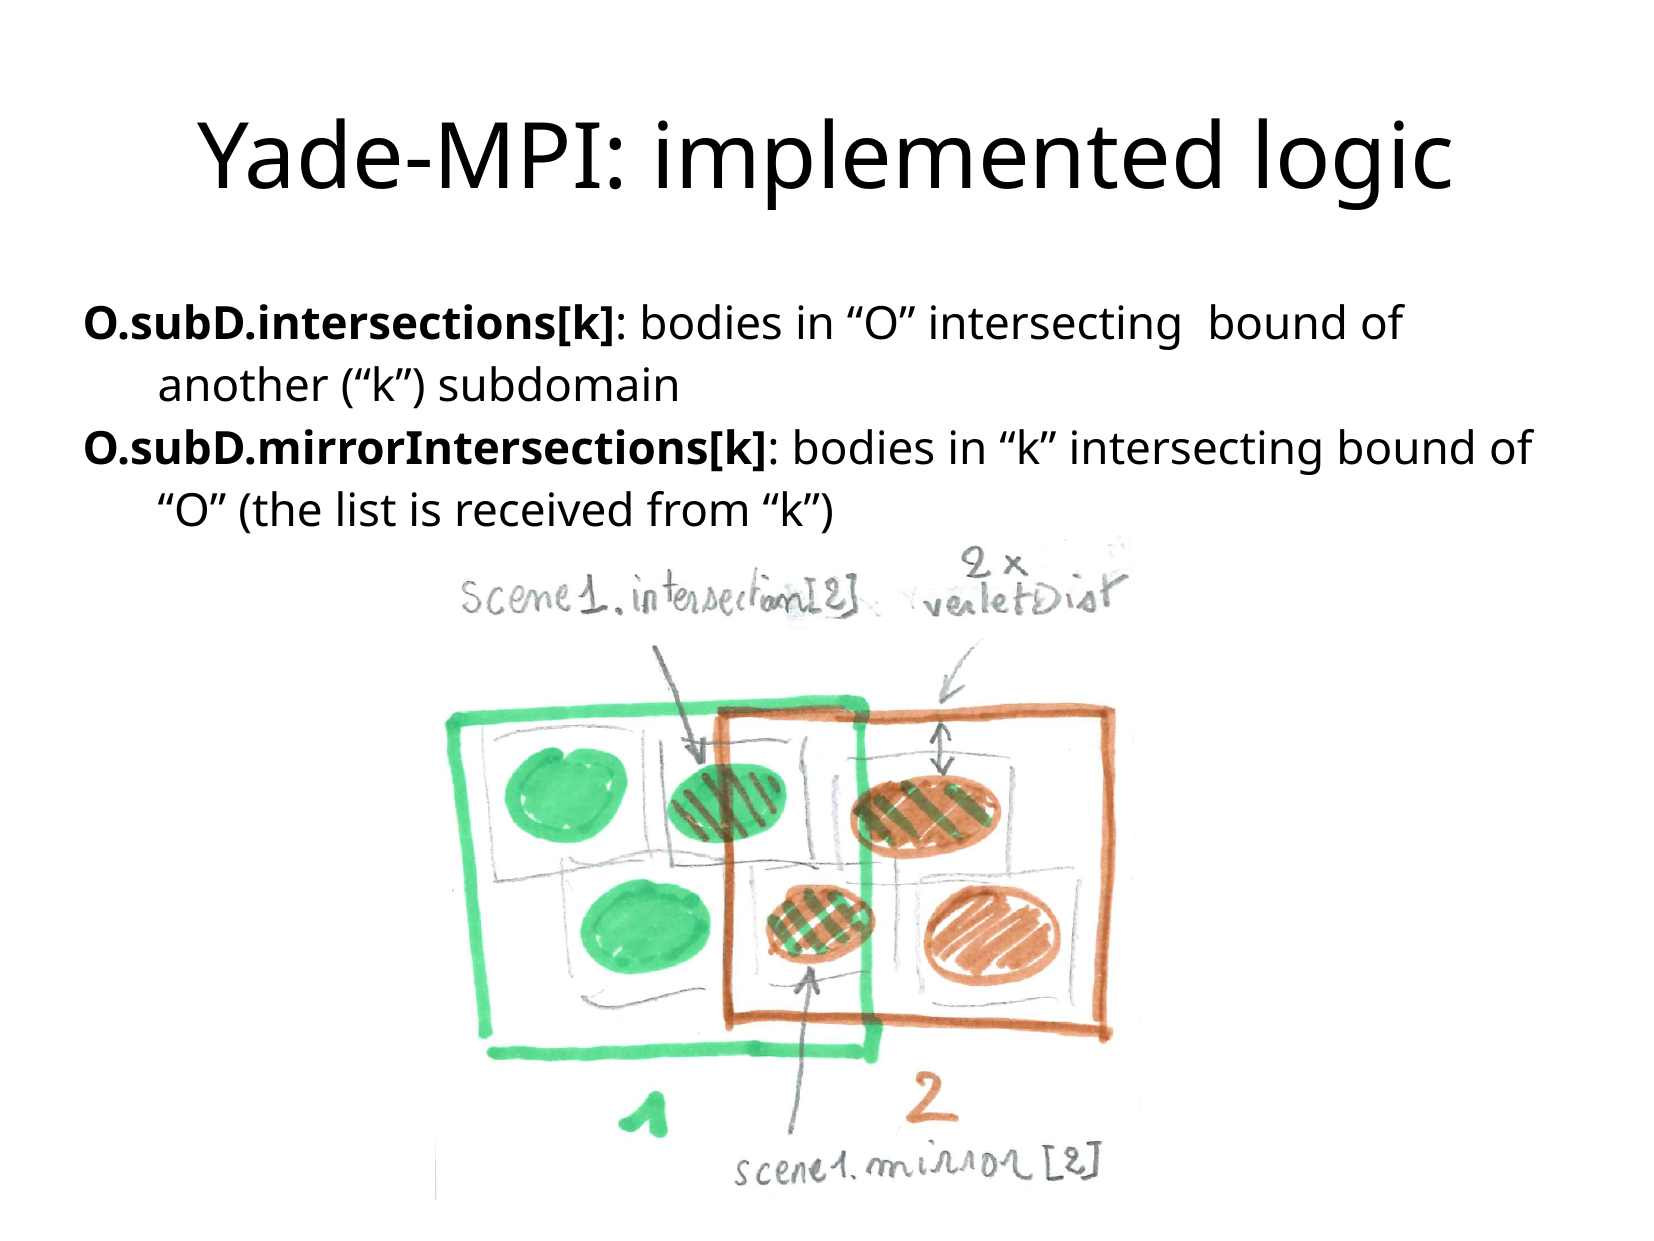

# Yade-MPI: implemented logic
O.subD.intersections[k]: bodies in “O” intersecting bound of 			another (“k”) subdomain
O.subD.mirrorIntersections[k]: bodies in “k” intersecting bound of 	“O” (the list is received from “k”)